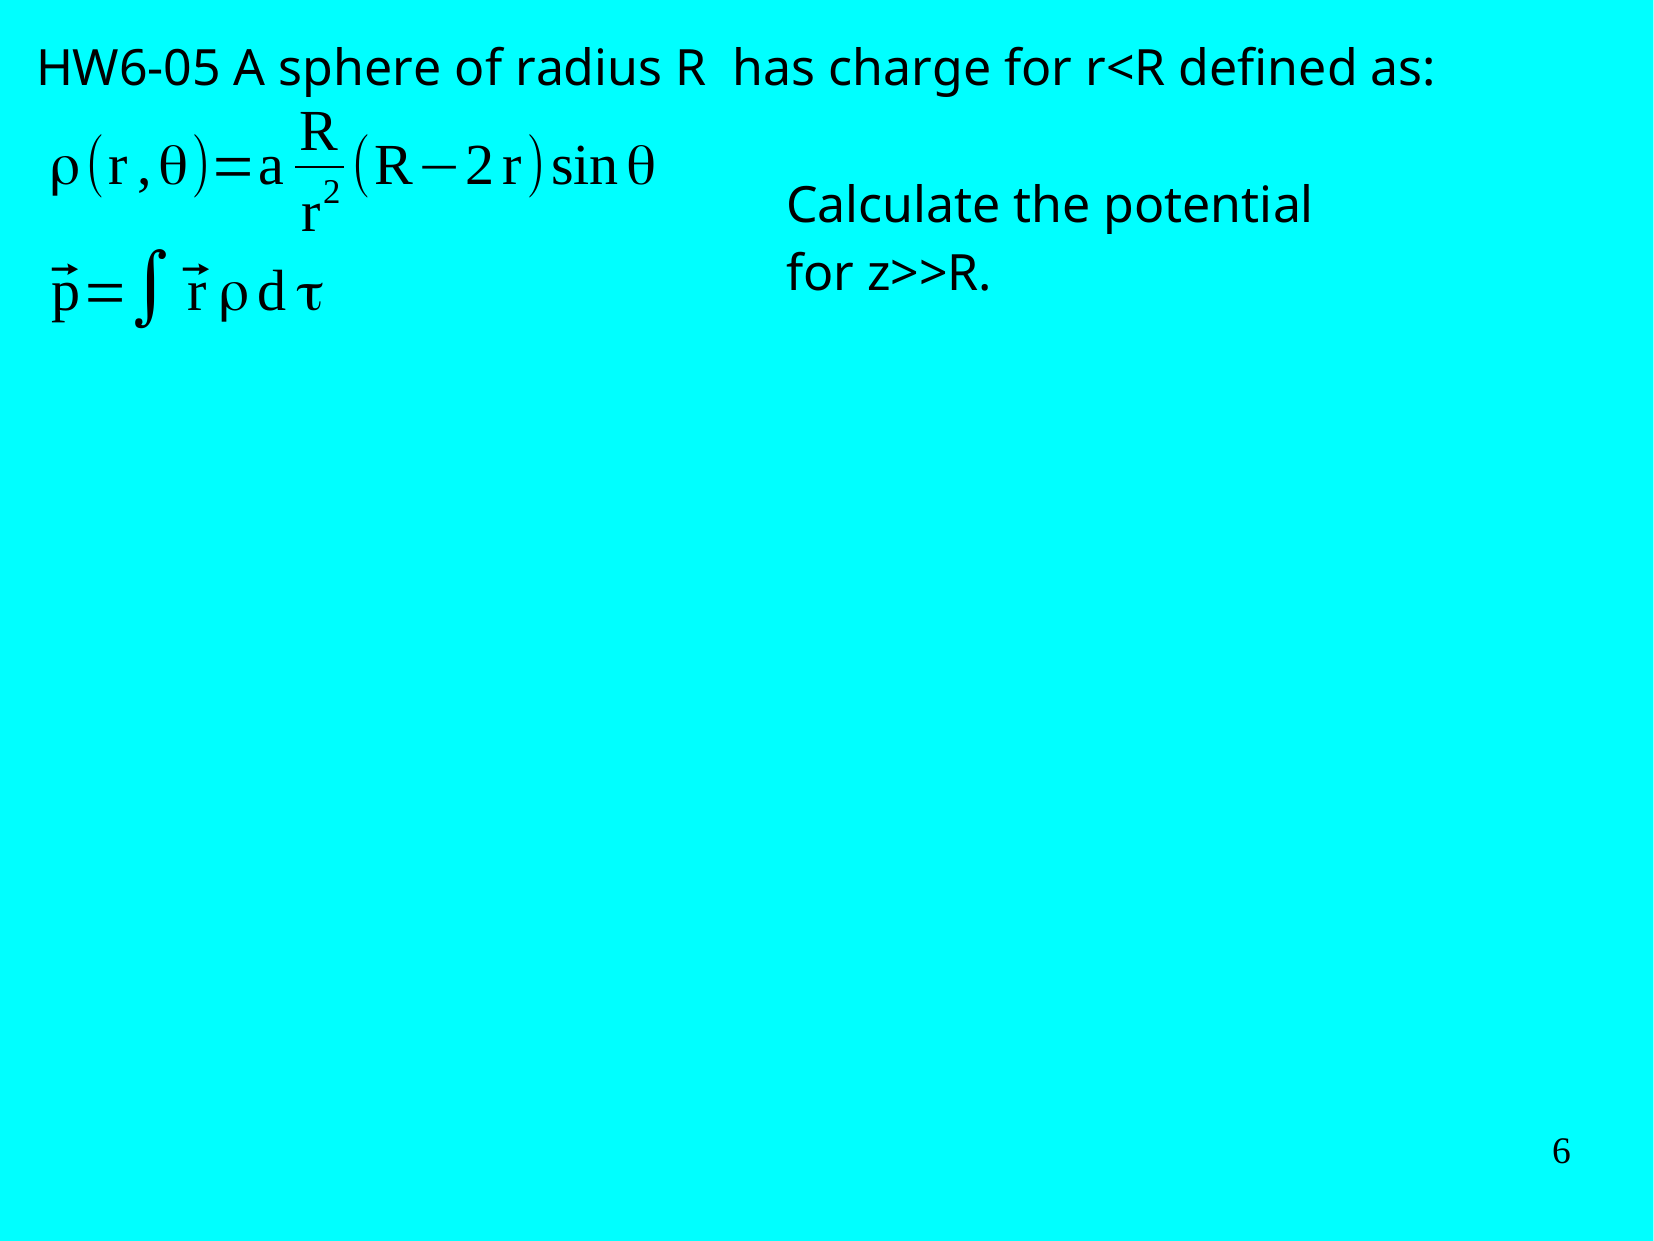

HW6-05 A sphere of radius R has charge for r<R defined as:
										Calculate the potential
										for z>>R.
6